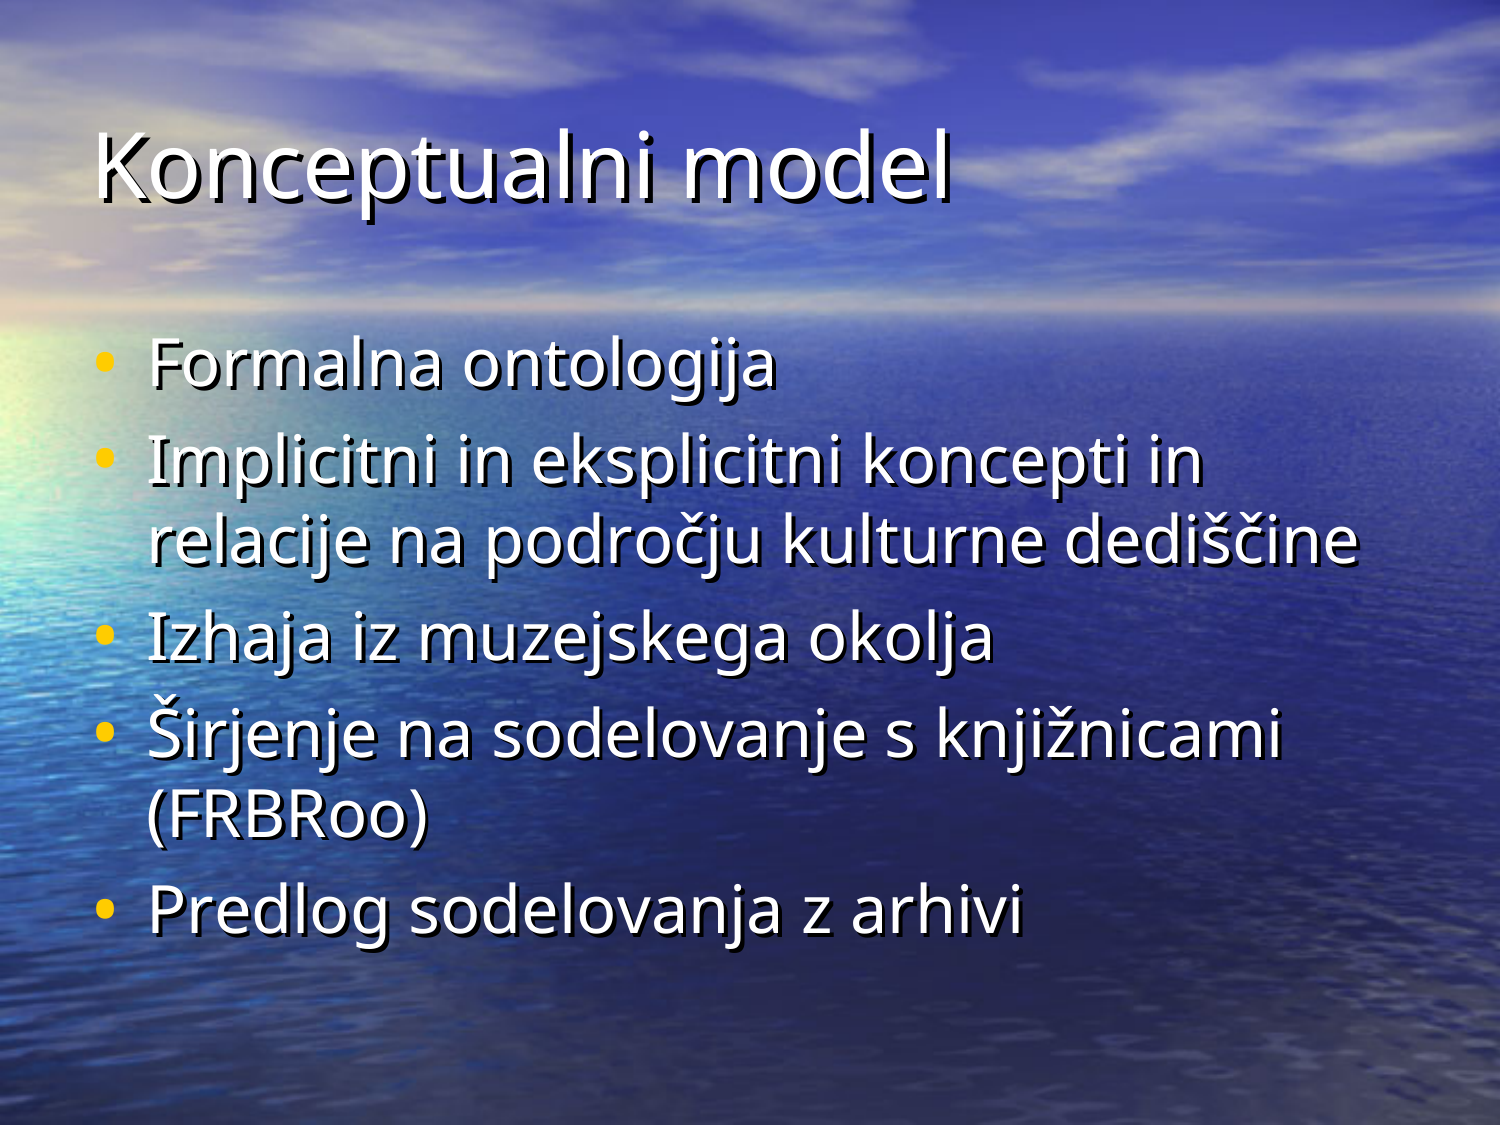

# Konceptualni model
Formalna ontologija
Implicitni in eksplicitni koncepti in relacije na področju kulturne dediščine
Izhaja iz muzejskega okolja
Širjenje na sodelovanje s knjižnicami (FRBRoo)
Predlog sodelovanja z arhivi